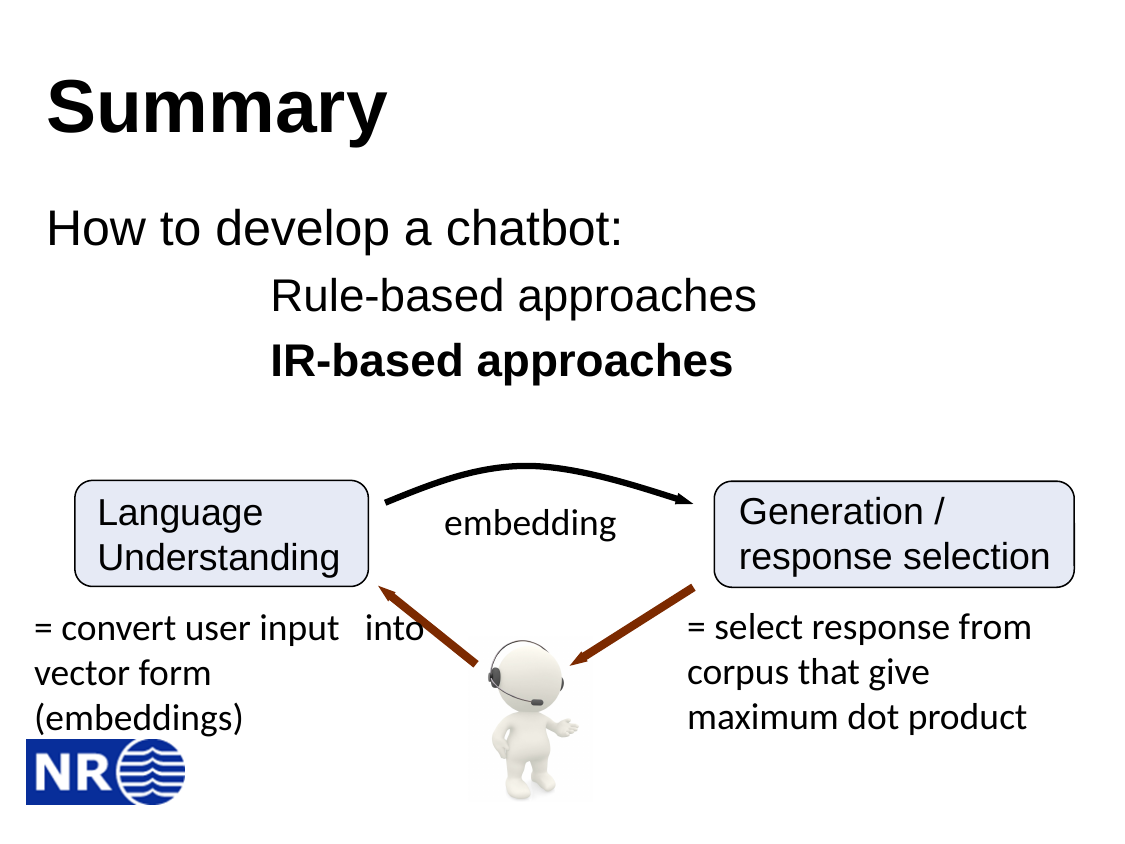

# Summary
How to develop a chatbot:
Rule-based approaches
IR-based approaches
Generation / response selection
Language
Understanding
embedding
= select response from corpus that give maximum dot product
= convert user input into vector form (embeddings)